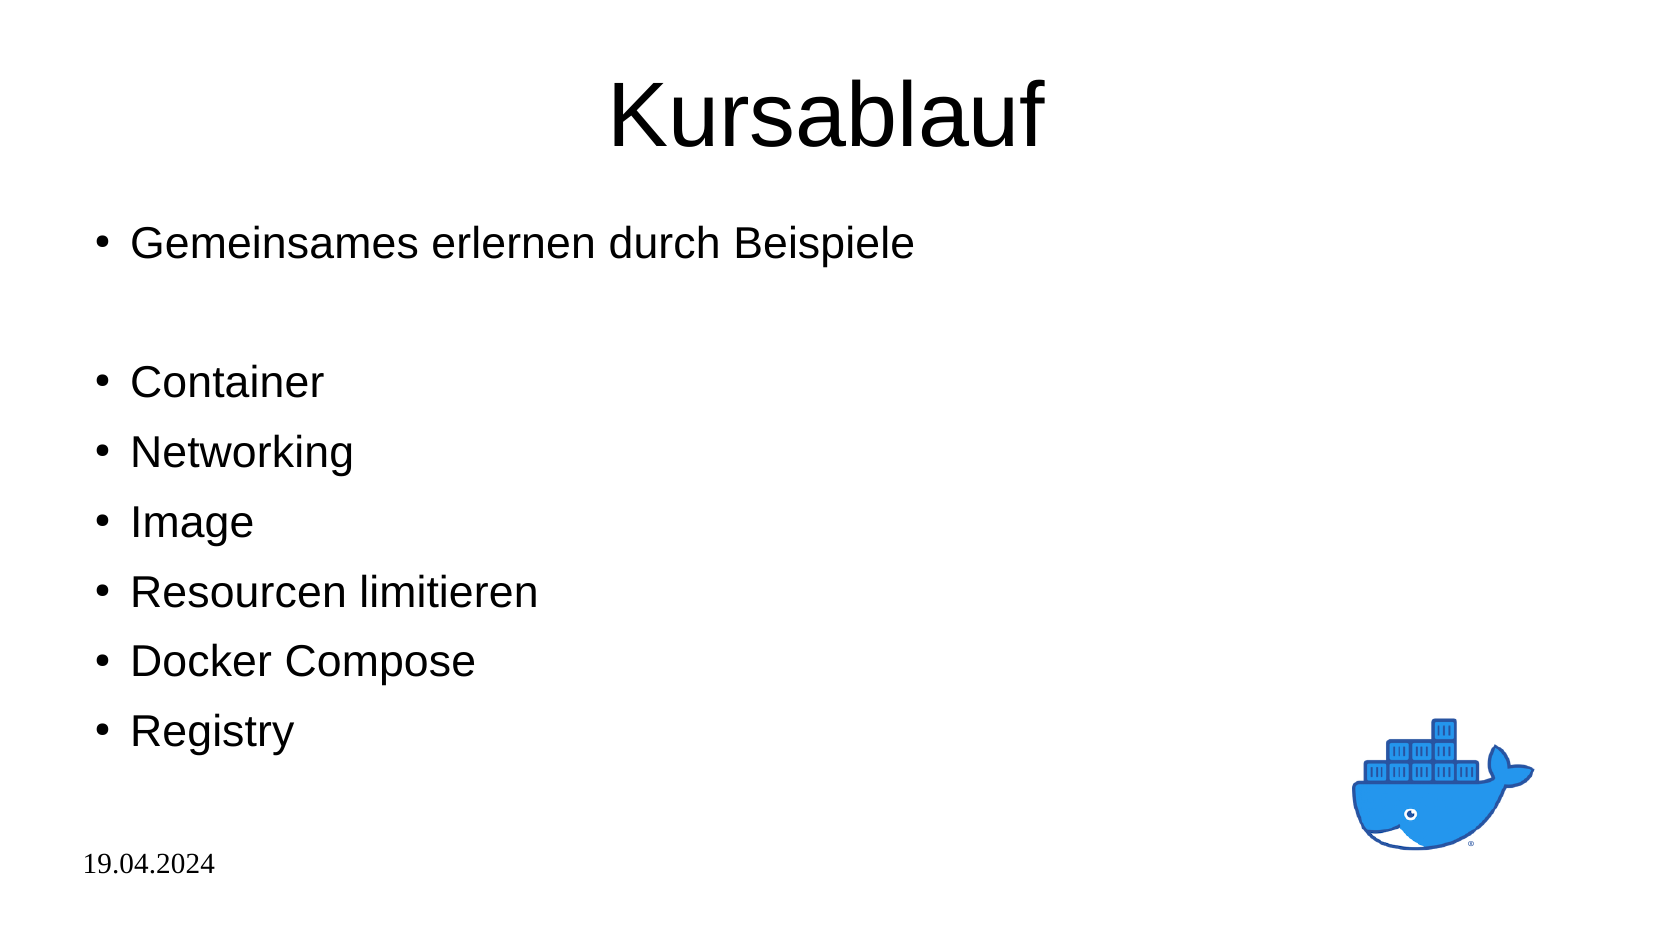

# Kursablauf
Gemeinsames erlernen durch Beispiele
Container
Networking
Image
Resourcen limitieren
Docker Compose
Registry